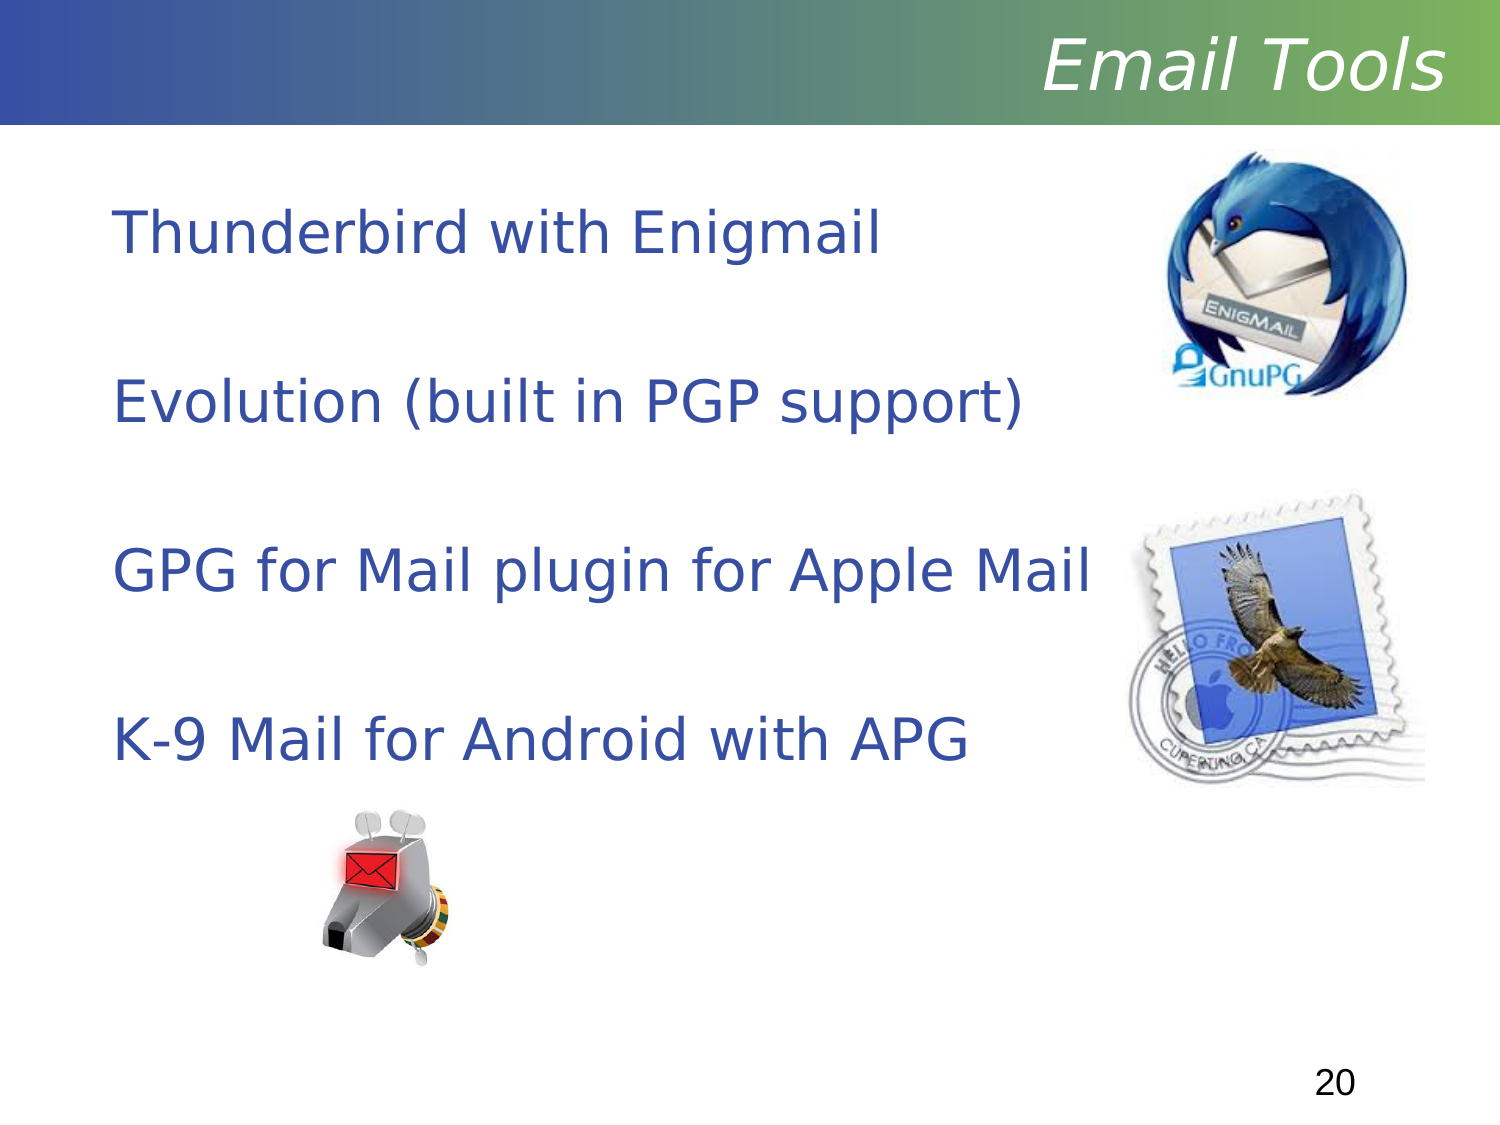

# Email Tools
Thunderbird with Enigmail
Evolution (built in PGP support)
GPG for Mail plugin for Apple Mail
K-9 Mail for Android with APG
20